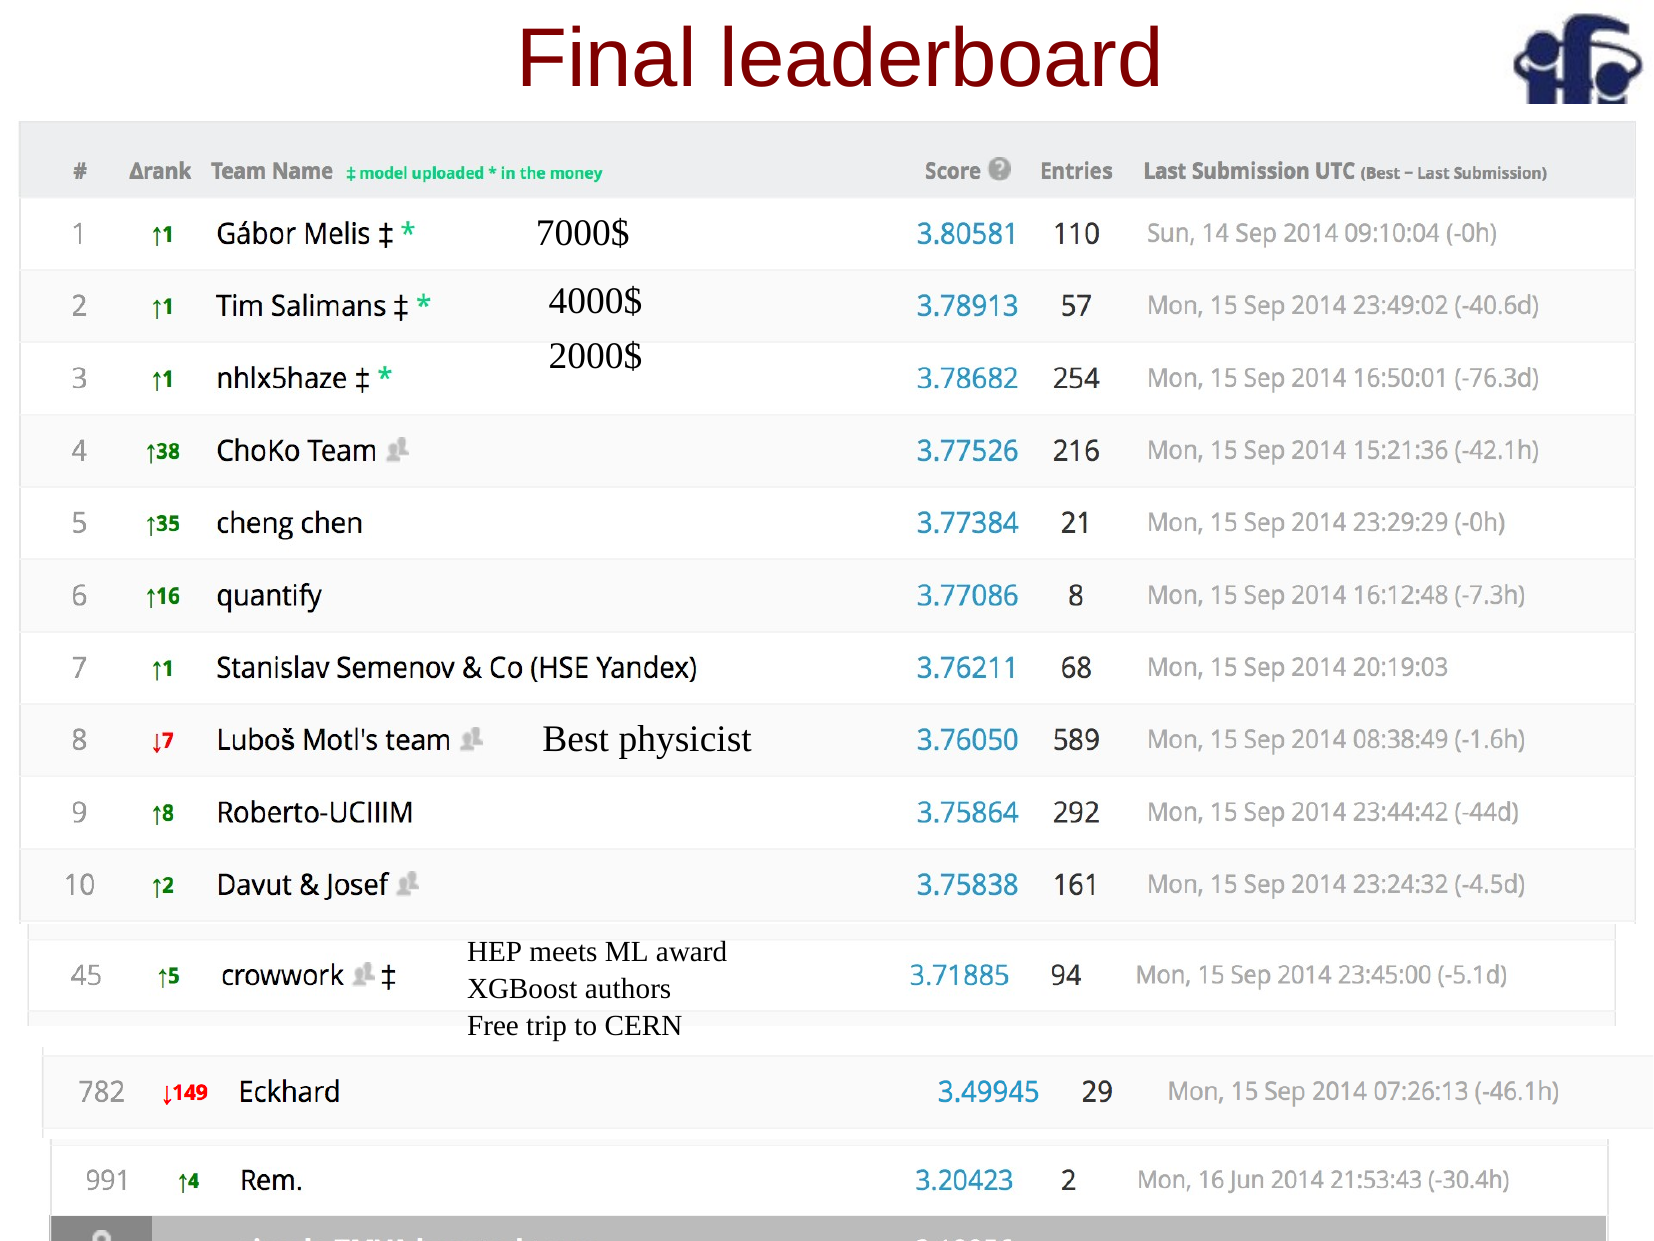

Final leaderboard
7000$
4000$
2000$
Best physicist
HEP meets ML award
XGBoost authors
Free trip to CERN
David Rousseau HiggsML visits CERN, 19th May 2015
M. Wolter, Machine learning - how to get more out of HEP data
9
2015 Wilga